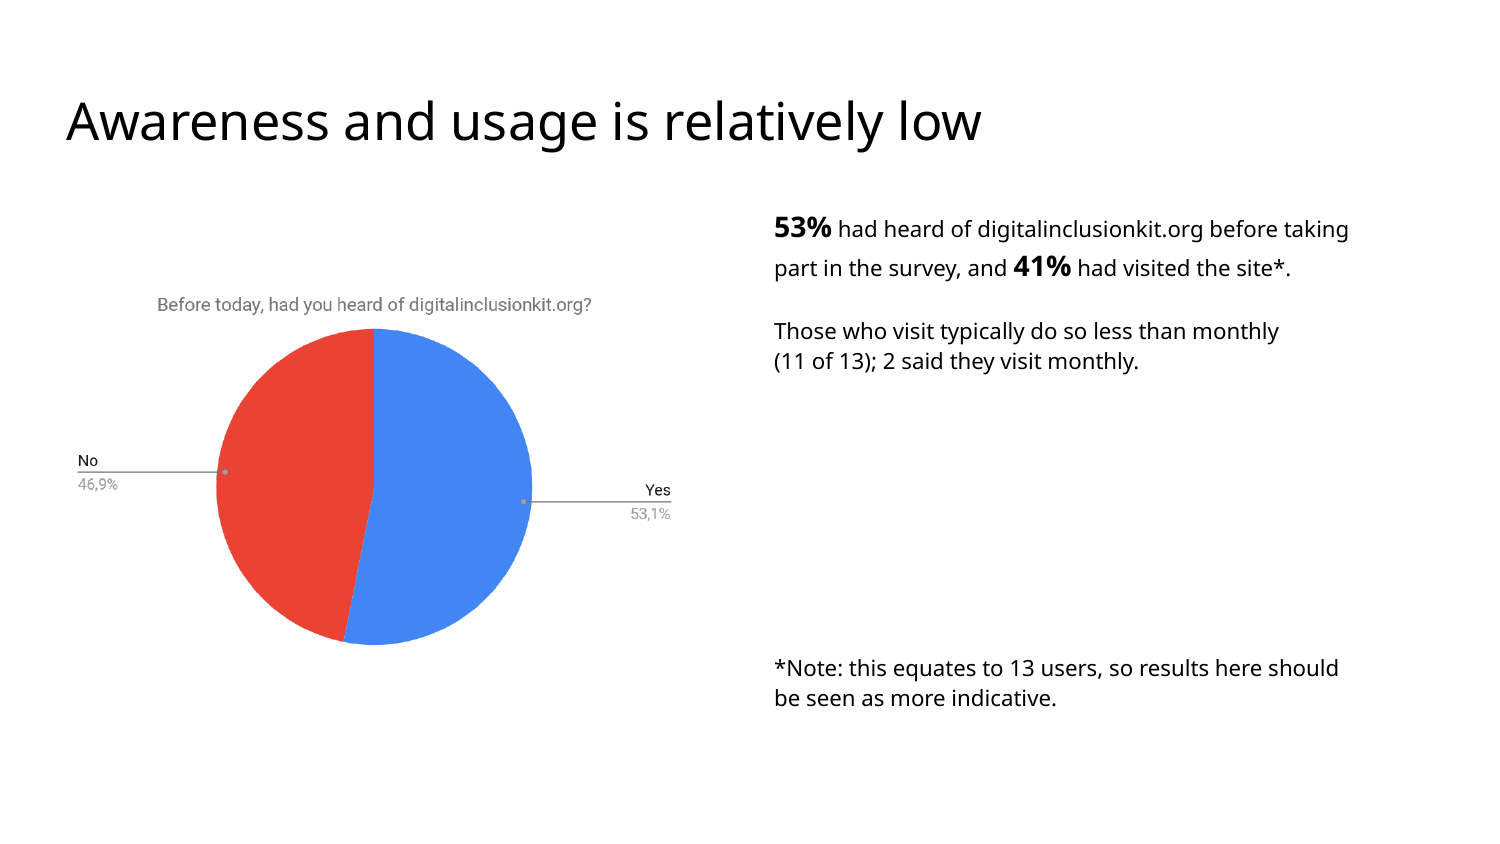

# Awareness and usage is relatively low
53% had heard of digitalinclusionkit.org before taking part in the survey, and 41% had visited the site*.
Those who visit typically do so less than monthly
(11 of 13); 2 said they visit monthly.
*Note: this equates to 13 users, so results here should be seen as more indicative.